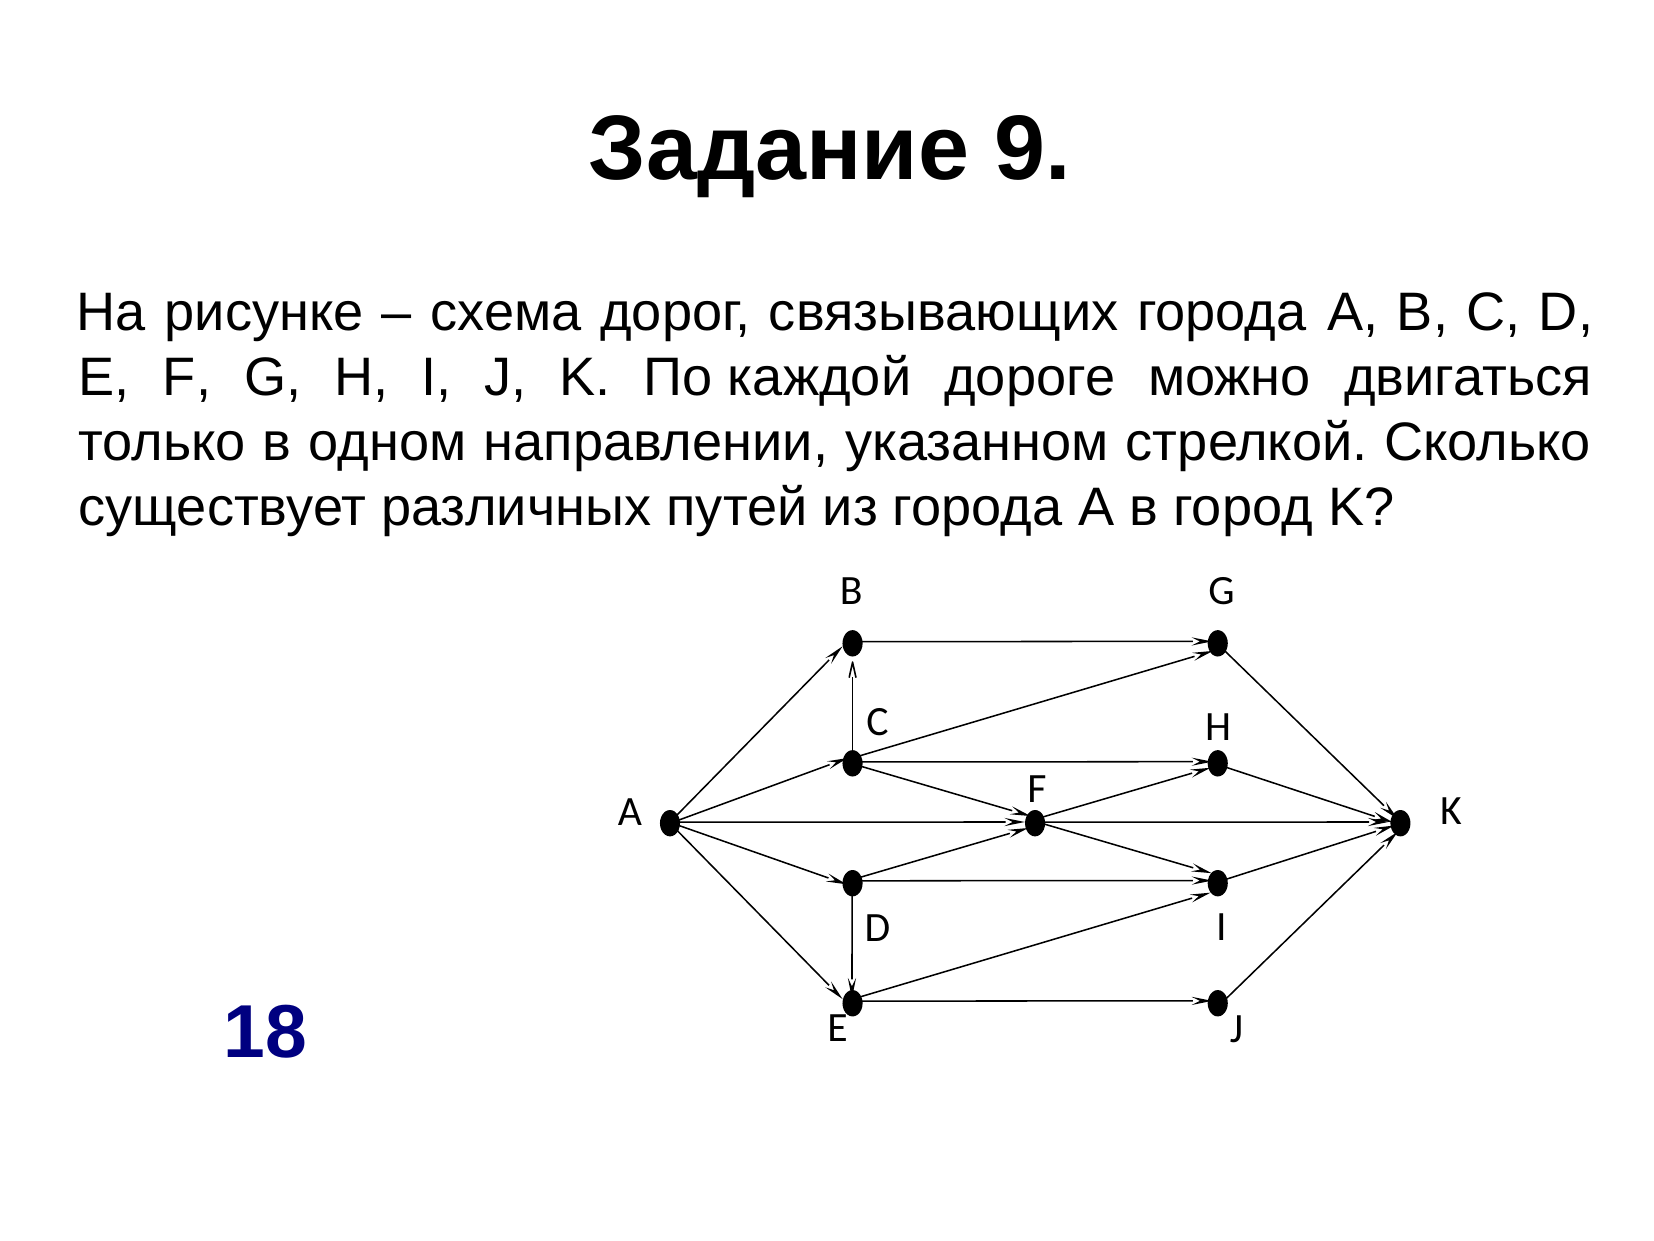

# Задание 9.
На рисунке – схема дорог, связывающих города A, B, C, D, E, F, G, H, I, J, K. По каждой дороге можно двигаться только в одном направлении, указанном стрелкой. Сколько существует различных путей из города A в город K?
 	18
B
G
C
H
F
K
А
I
D
E
J